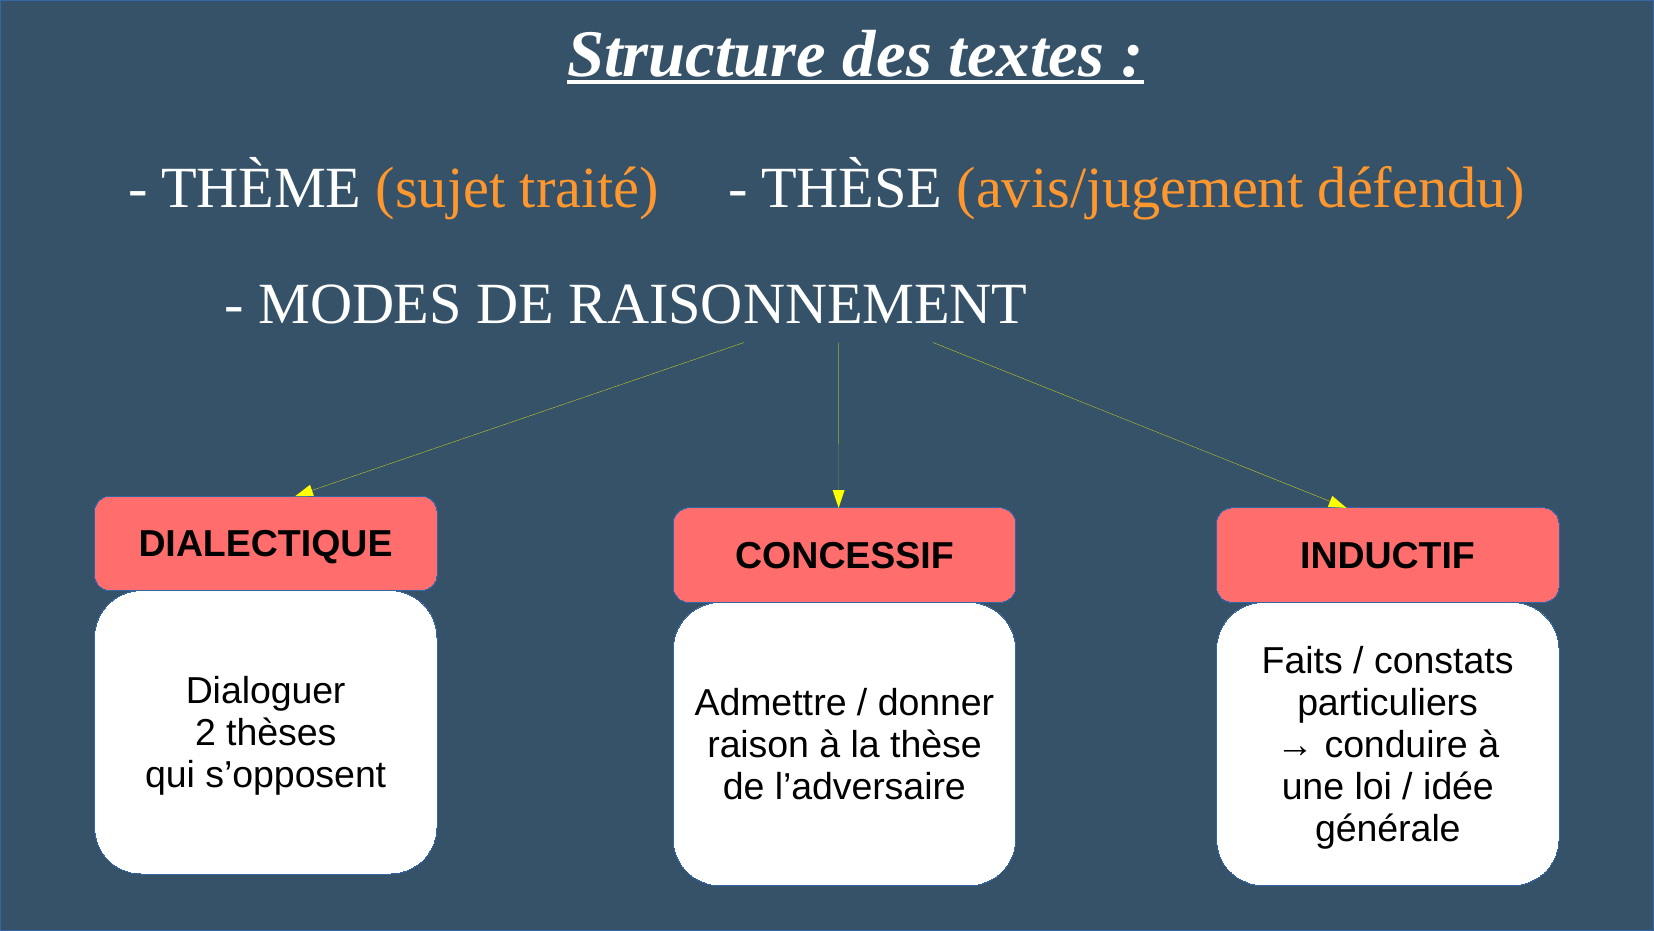

Structure des textes :
# - THÈME (sujet traité)	- THÈSE (avis/jugement défendu)
- MODES DE RAISONNEMENT
DIALECTIQUE
CONCESSIF
INDUCTIF
Dialoguer
2 thèses
qui s’opposent
Admettre / donner
raison à la thèse
de l’adversaire
Faits / constats
particuliers
→ conduire à
une loi / idée
générale